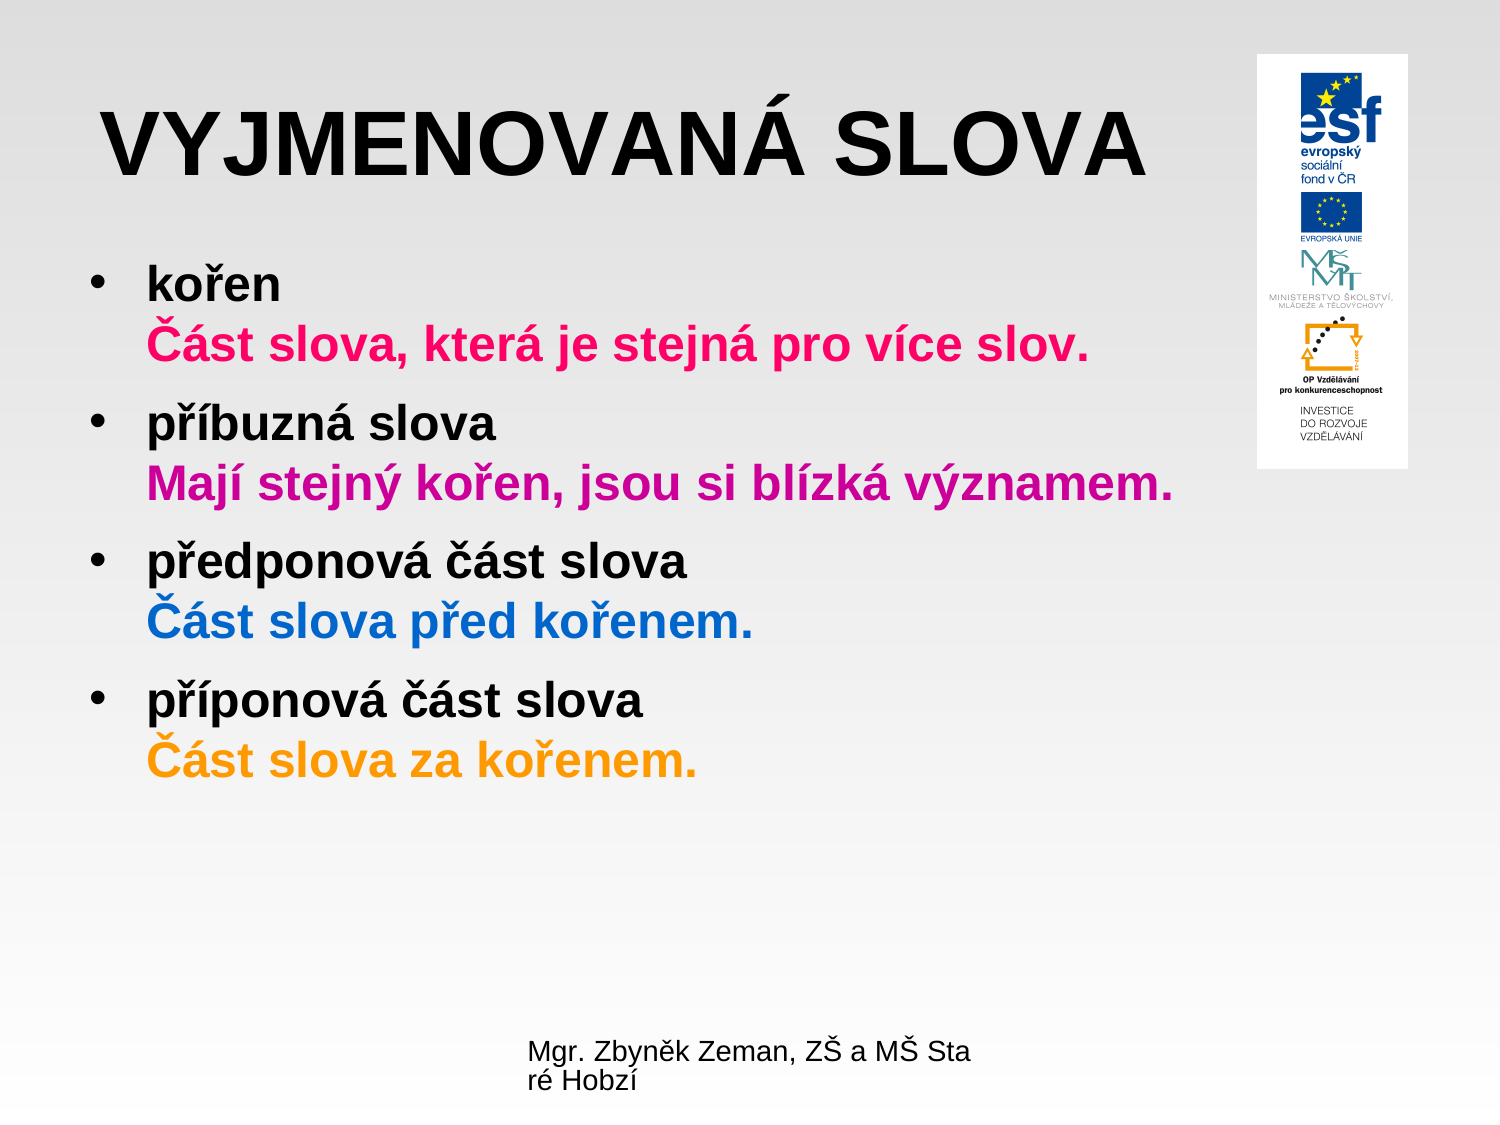

# VYJMENOVANÁ SLOVA
kořen
	Část slova, která je stejná pro více slov.
příbuzná slova
	Mají stejný kořen, jsou si blízká významem.
předponová část slova
	Část slova před kořenem.
příponová část slova
	Část slova za kořenem.
Mgr. Zbyněk Zeman, ZŠ a MŠ Staré Hobzí